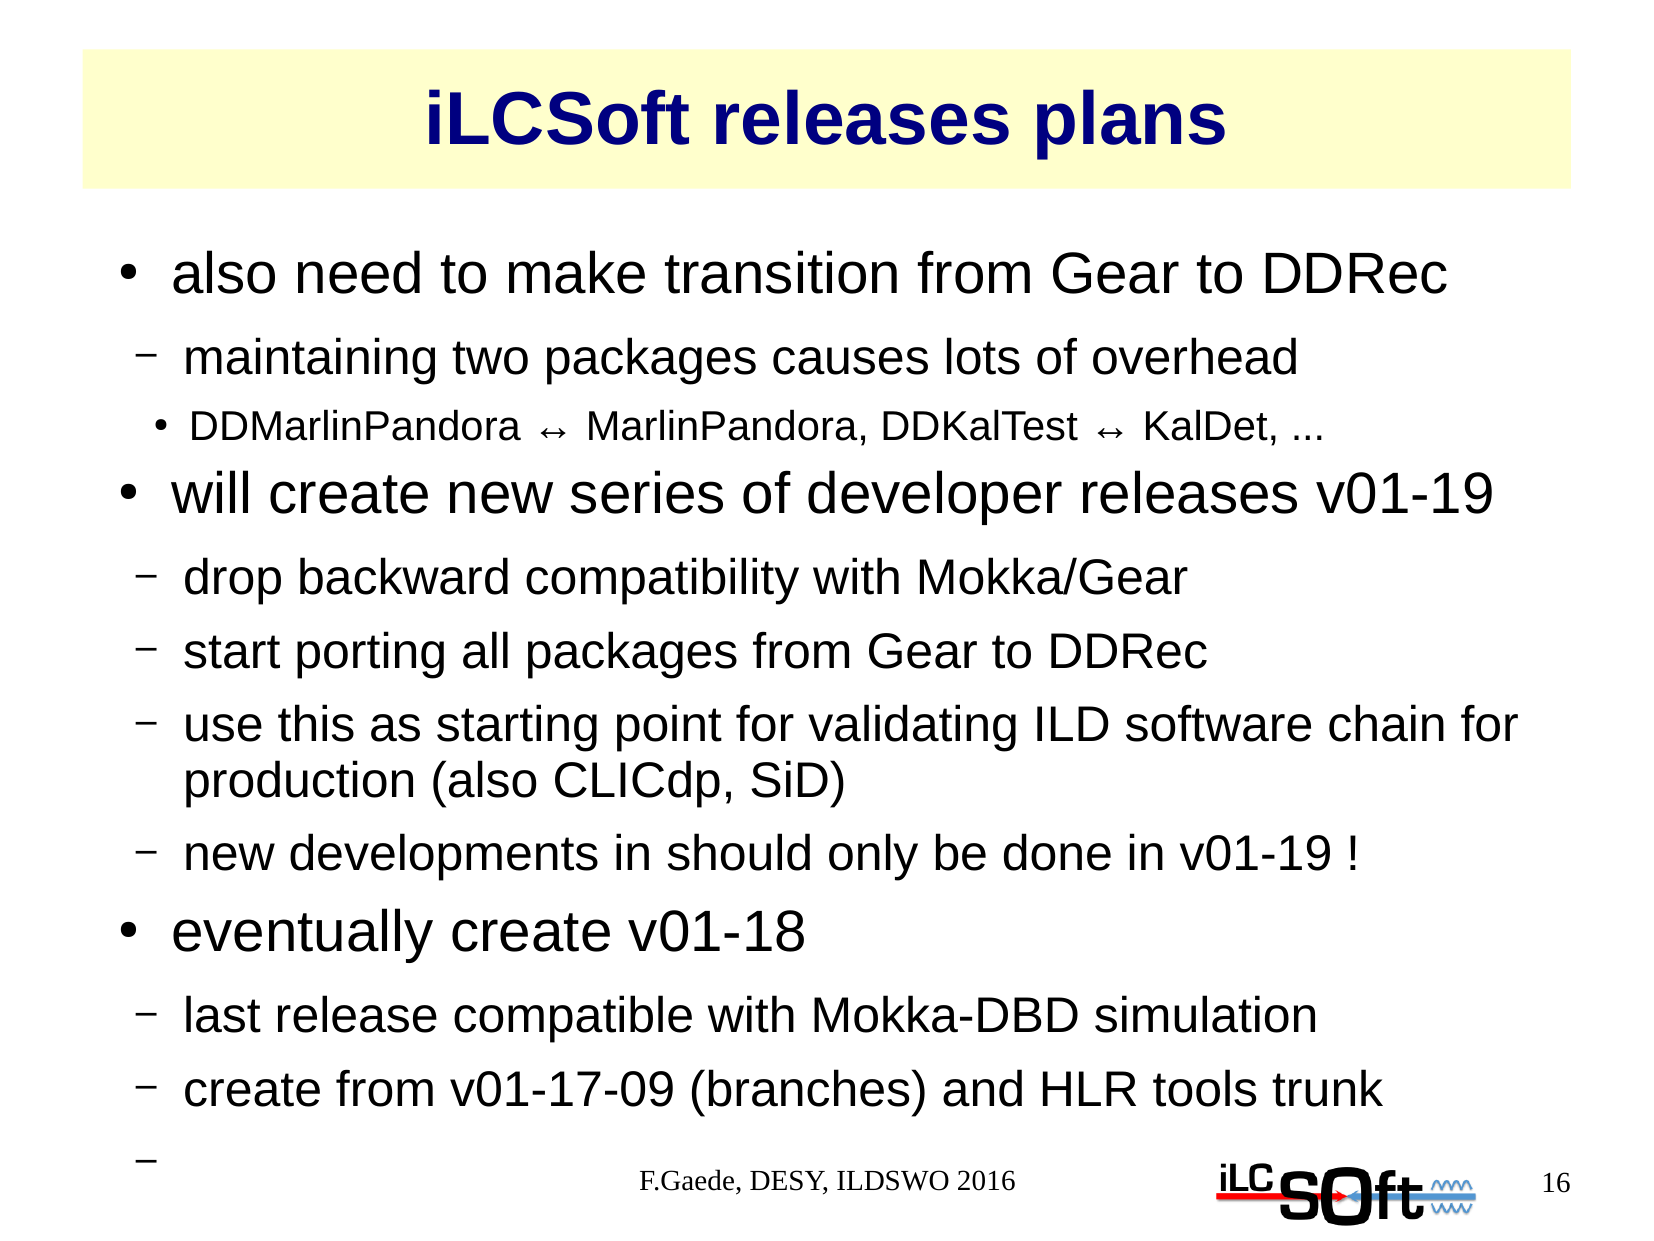

# iLCSoft releases plans
also need to make transition from Gear to DDRec
maintaining two packages causes lots of overhead
DDMarlinPandora ↔ MarlinPandora, DDKalTest ↔ KalDet, ...
will create new series of developer releases v01-19
drop backward compatibility with Mokka/Gear
start porting all packages from Gear to DDRec
use this as starting point for validating ILD software chain for production (also CLICdp, SiD)
new developments in should only be done in v01-19 !
eventually create v01-18
last release compatible with Mokka-DBD simulation
create from v01-17-09 (branches) and HLR tools trunk
16